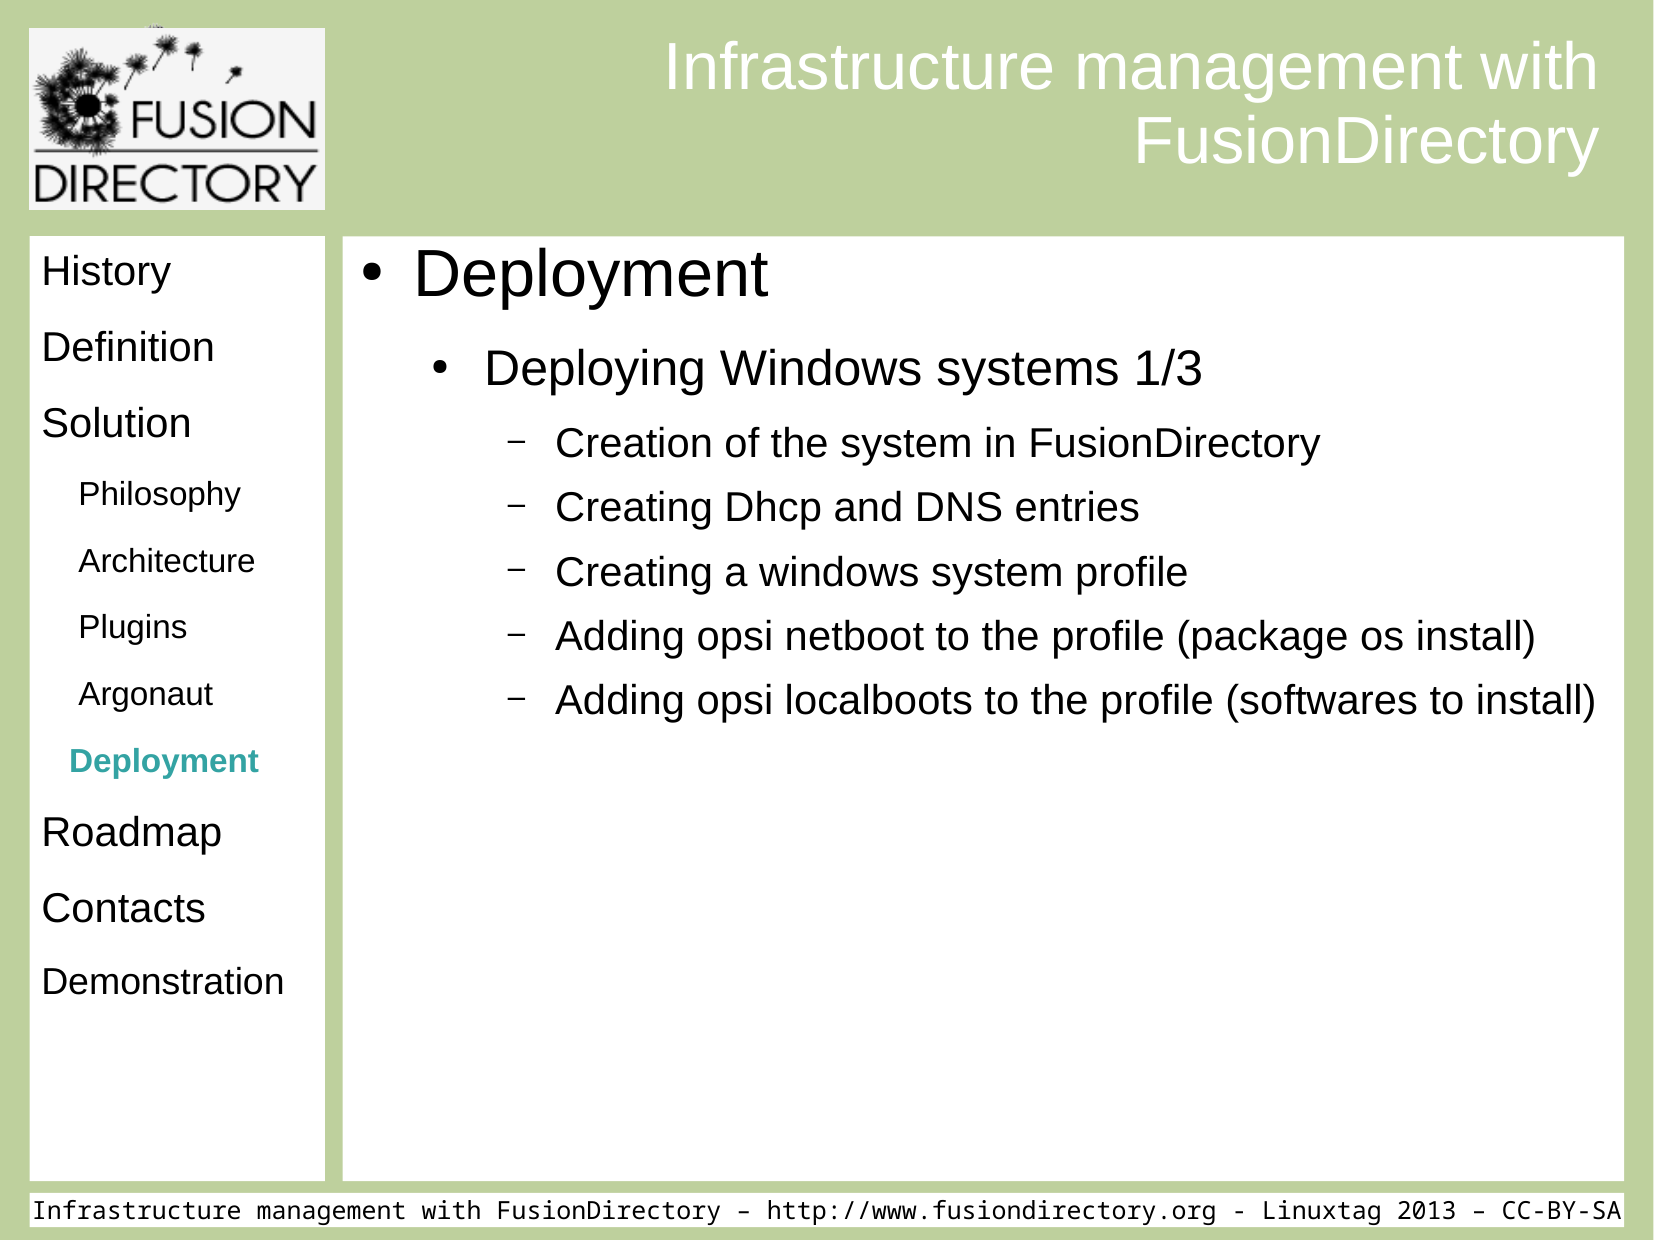

# Infrastructure management with FusionDirectory
History
Definition
Solution
 Philosophy
 Architecture
 Plugins
 Argonaut
 Deployment
Roadmap
Contacts
Demonstration
Deployment
Deploying Windows systems 1/3
Creation of the system in FusionDirectory
Creating Dhcp and DNS entries
Creating a windows system profile
Adding opsi netboot to the profile (package os install)
Adding opsi localboots to the profile (softwares to install)